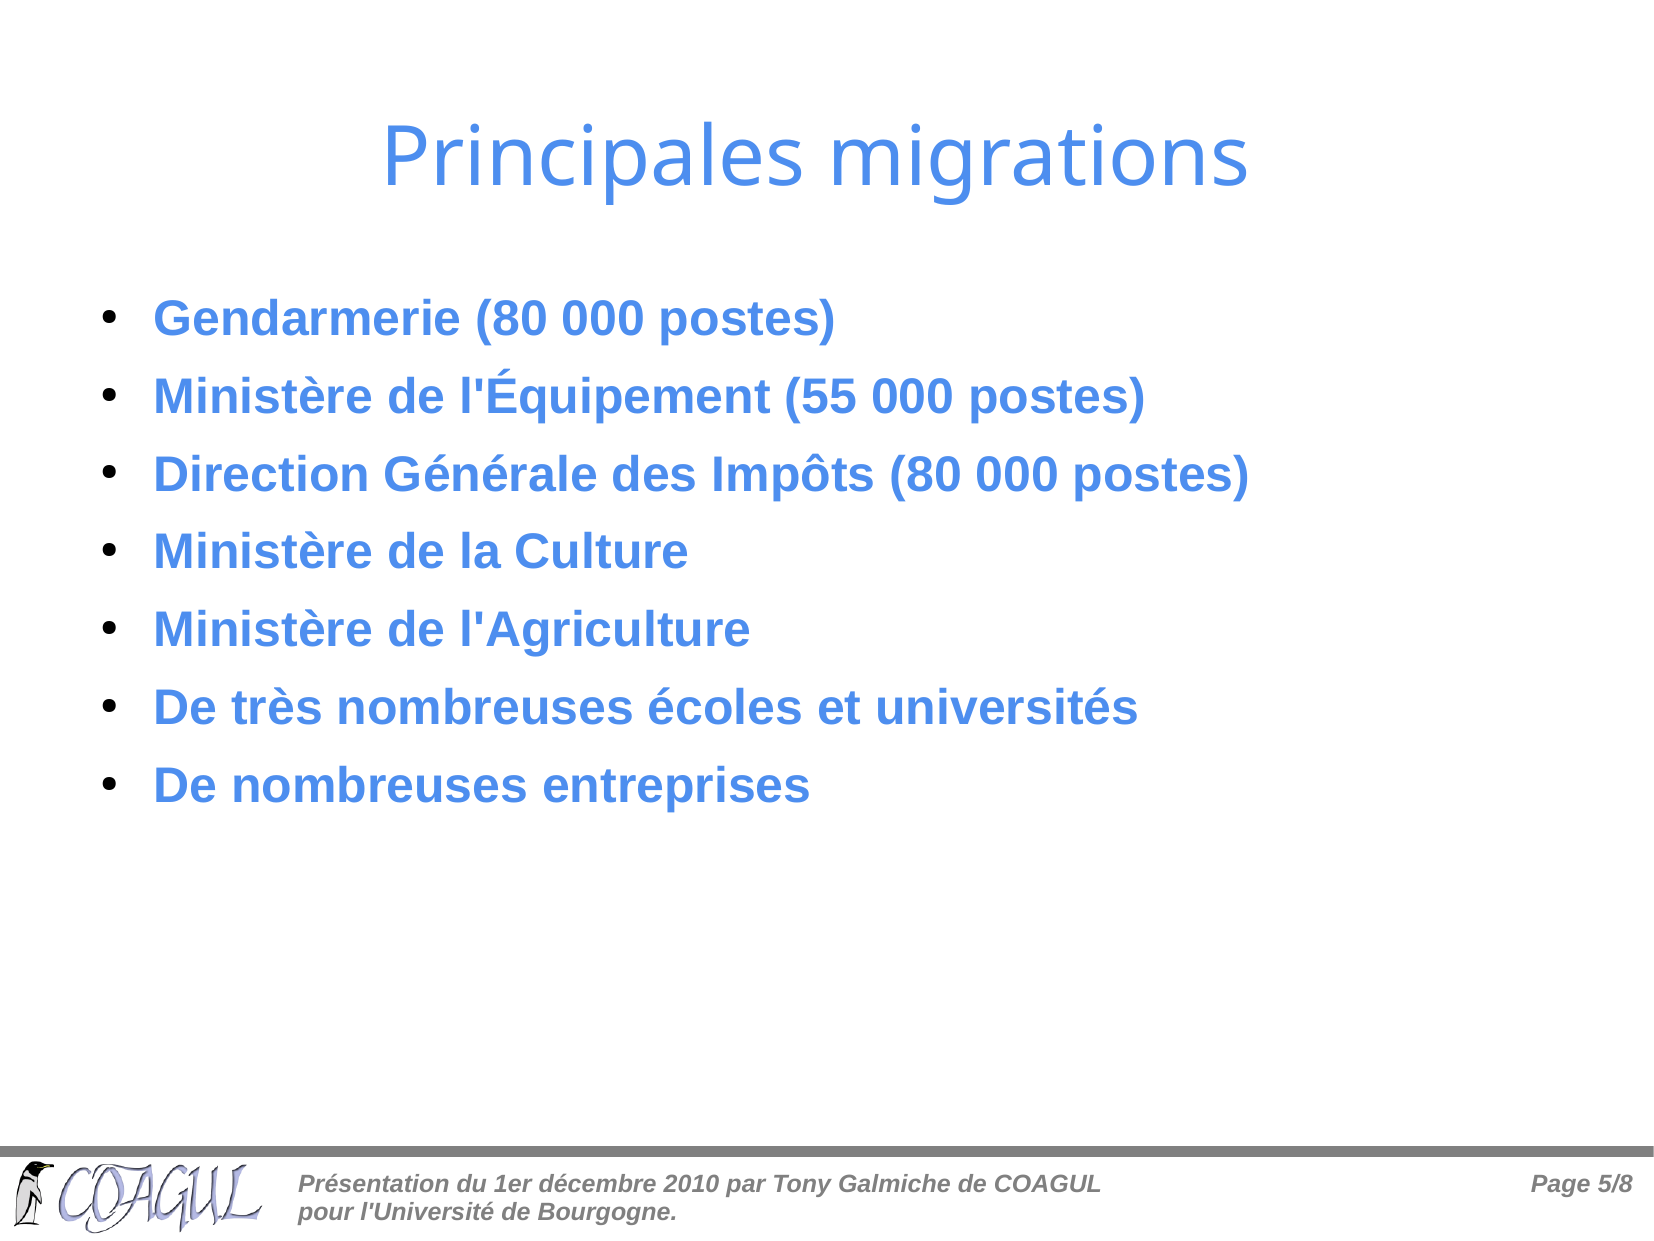

# Principales migrations
Gendarmerie (80 000 postes)
Ministère de l'Équipement (55 000 postes)
Direction Générale des Impôts (80 000 postes)
Ministère de la Culture
Ministère de l'Agriculture
De très nombreuses écoles et universités
De nombreuses entreprises